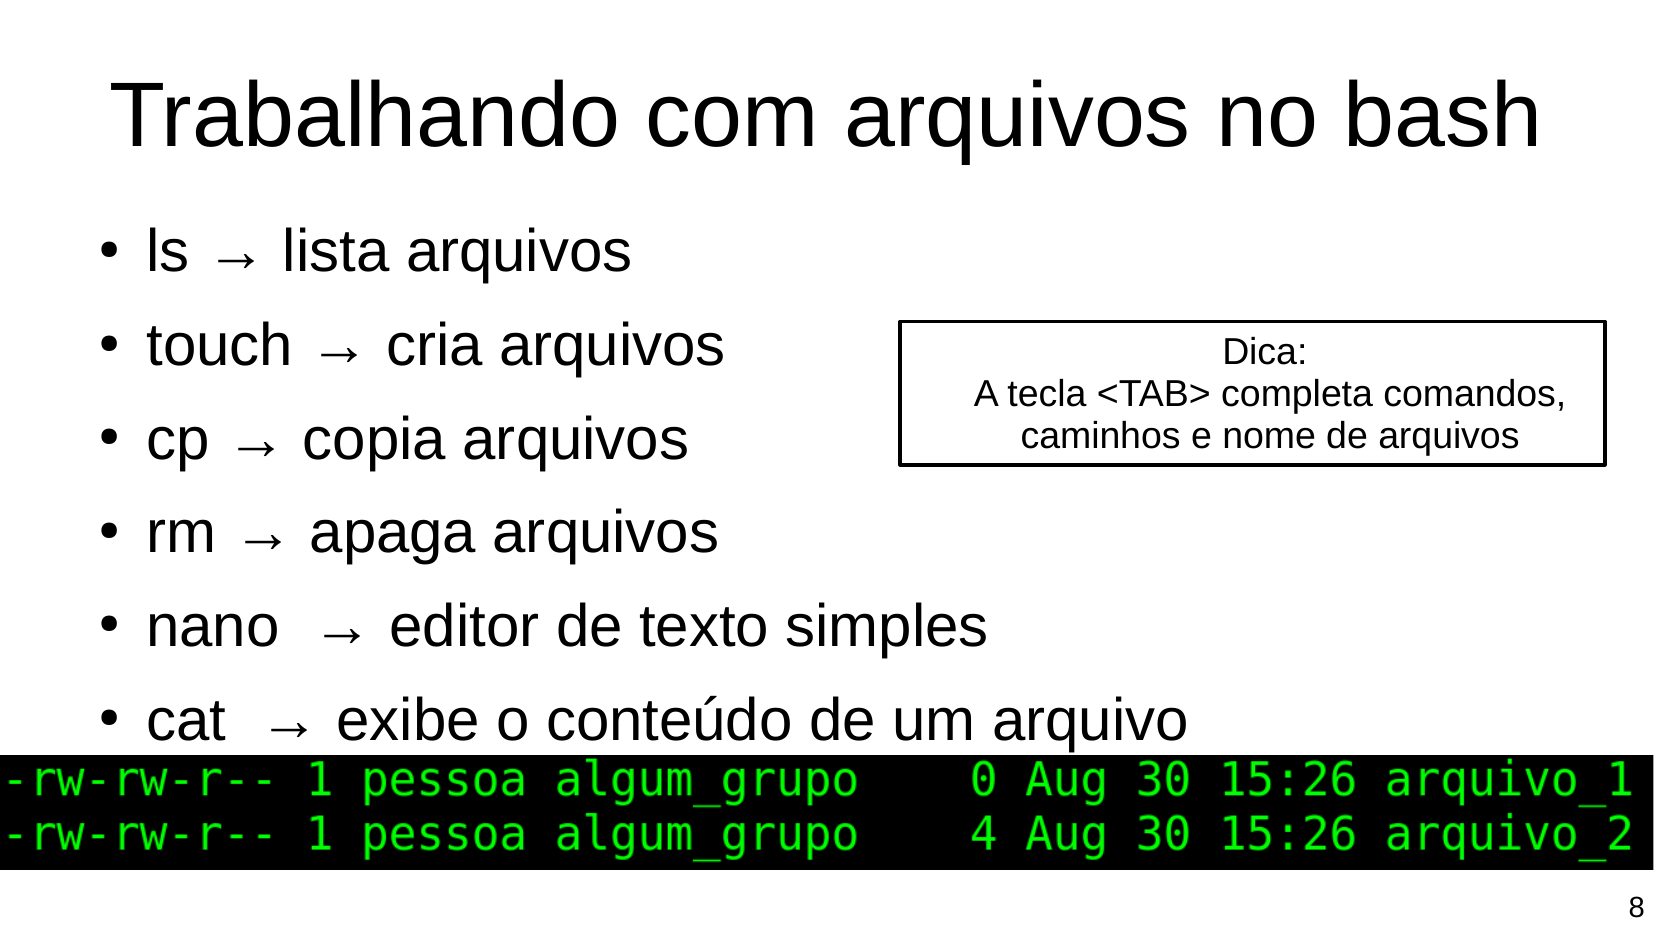

# Trabalhando com arquivos no bash
ls → lista arquivos
touch → cria arquivos
cp → copia arquivos
rm → apaga arquivos
nano → editor de texto simples
cat → exibe o conteúdo de um arquivo
Dica:
A tecla <TAB> completa comandos, caminhos e nome de arquivos